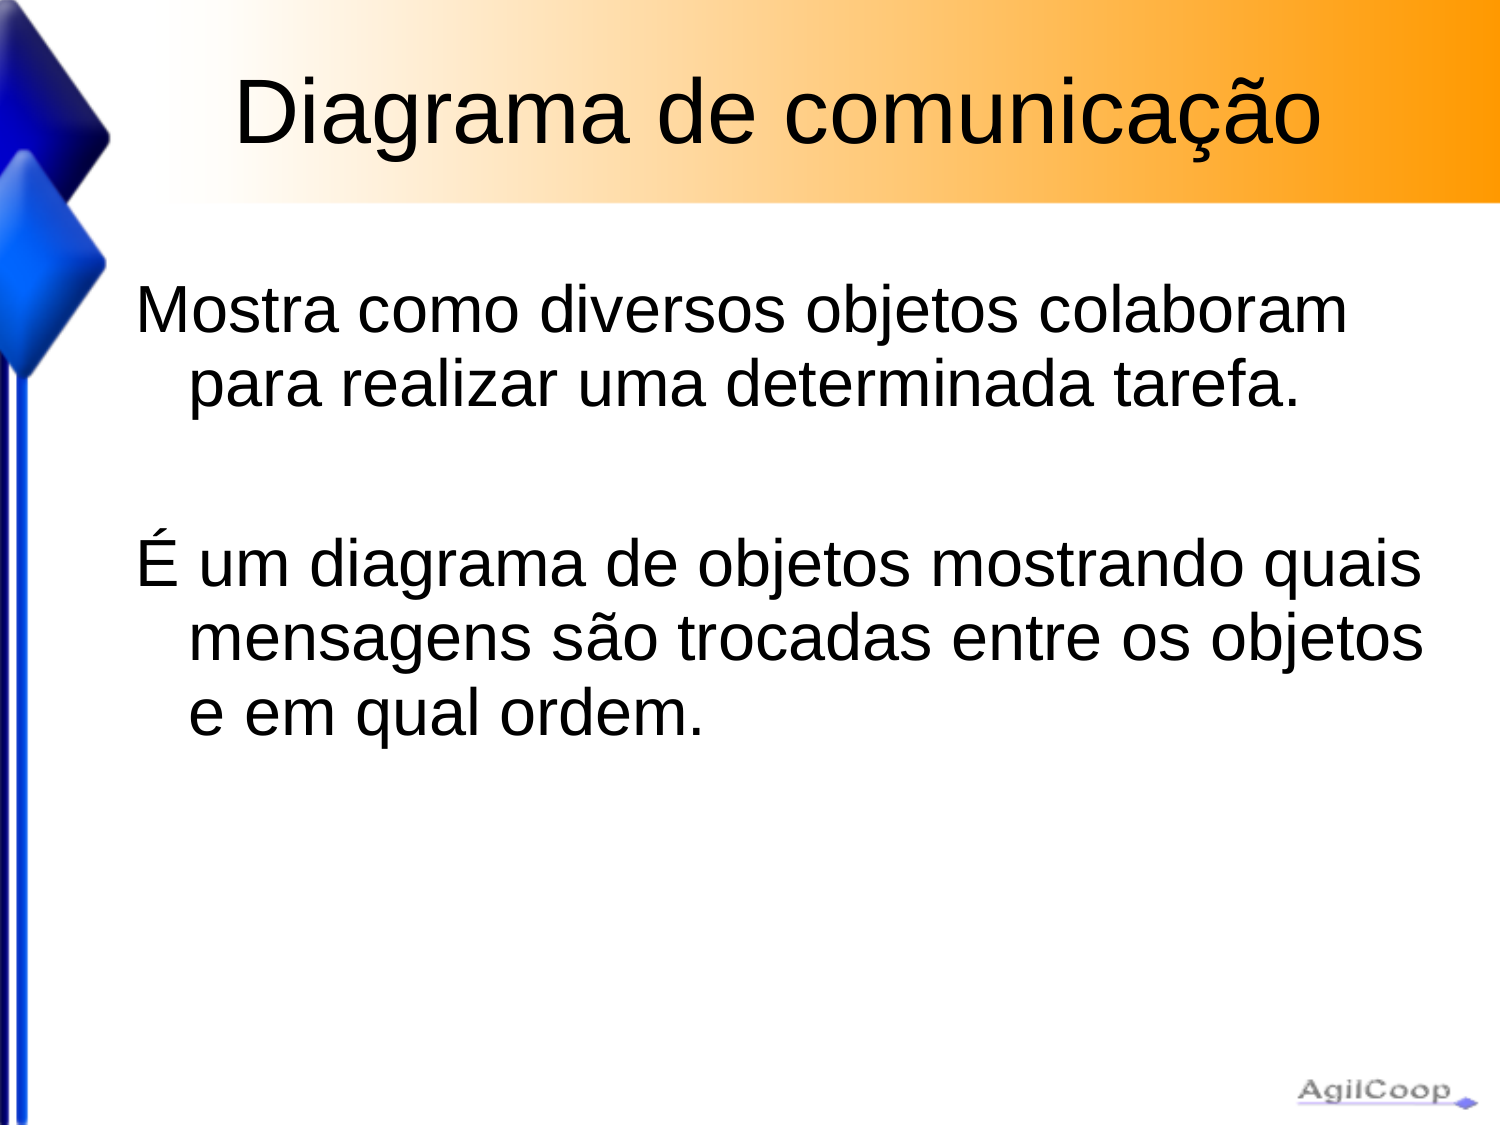

# Diagrama de comunicação
Mostra como diversos objetos colaboram para realizar uma determinada tarefa.
É um diagrama de objetos mostrando quais mensagens são trocadas entre os objetos e em qual ordem.
Copyleft AgilCoop 2007
9